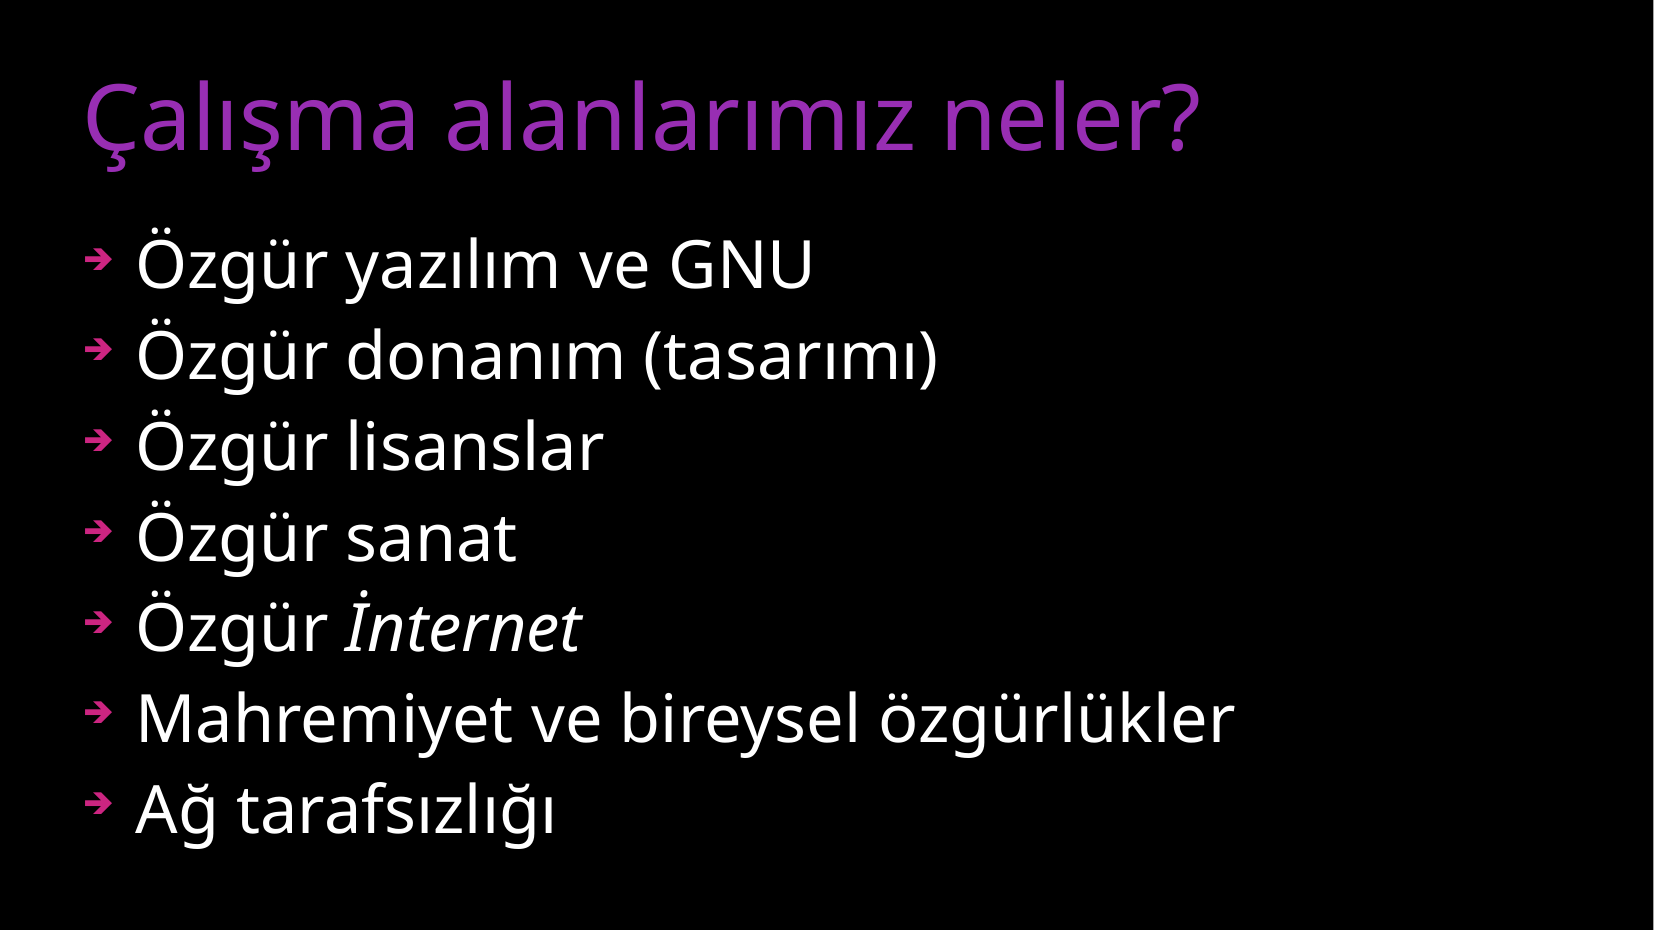

# Çalışma alanlarımız neler?
 Özgür yazılım ve GNU
 Özgür donanım (tasarımı)
 Özgür lisanslar
 Özgür sanat
 Özgür İnternet
 Mahremiyet ve bireysel özgürlükler
 Ağ tarafsızlığı